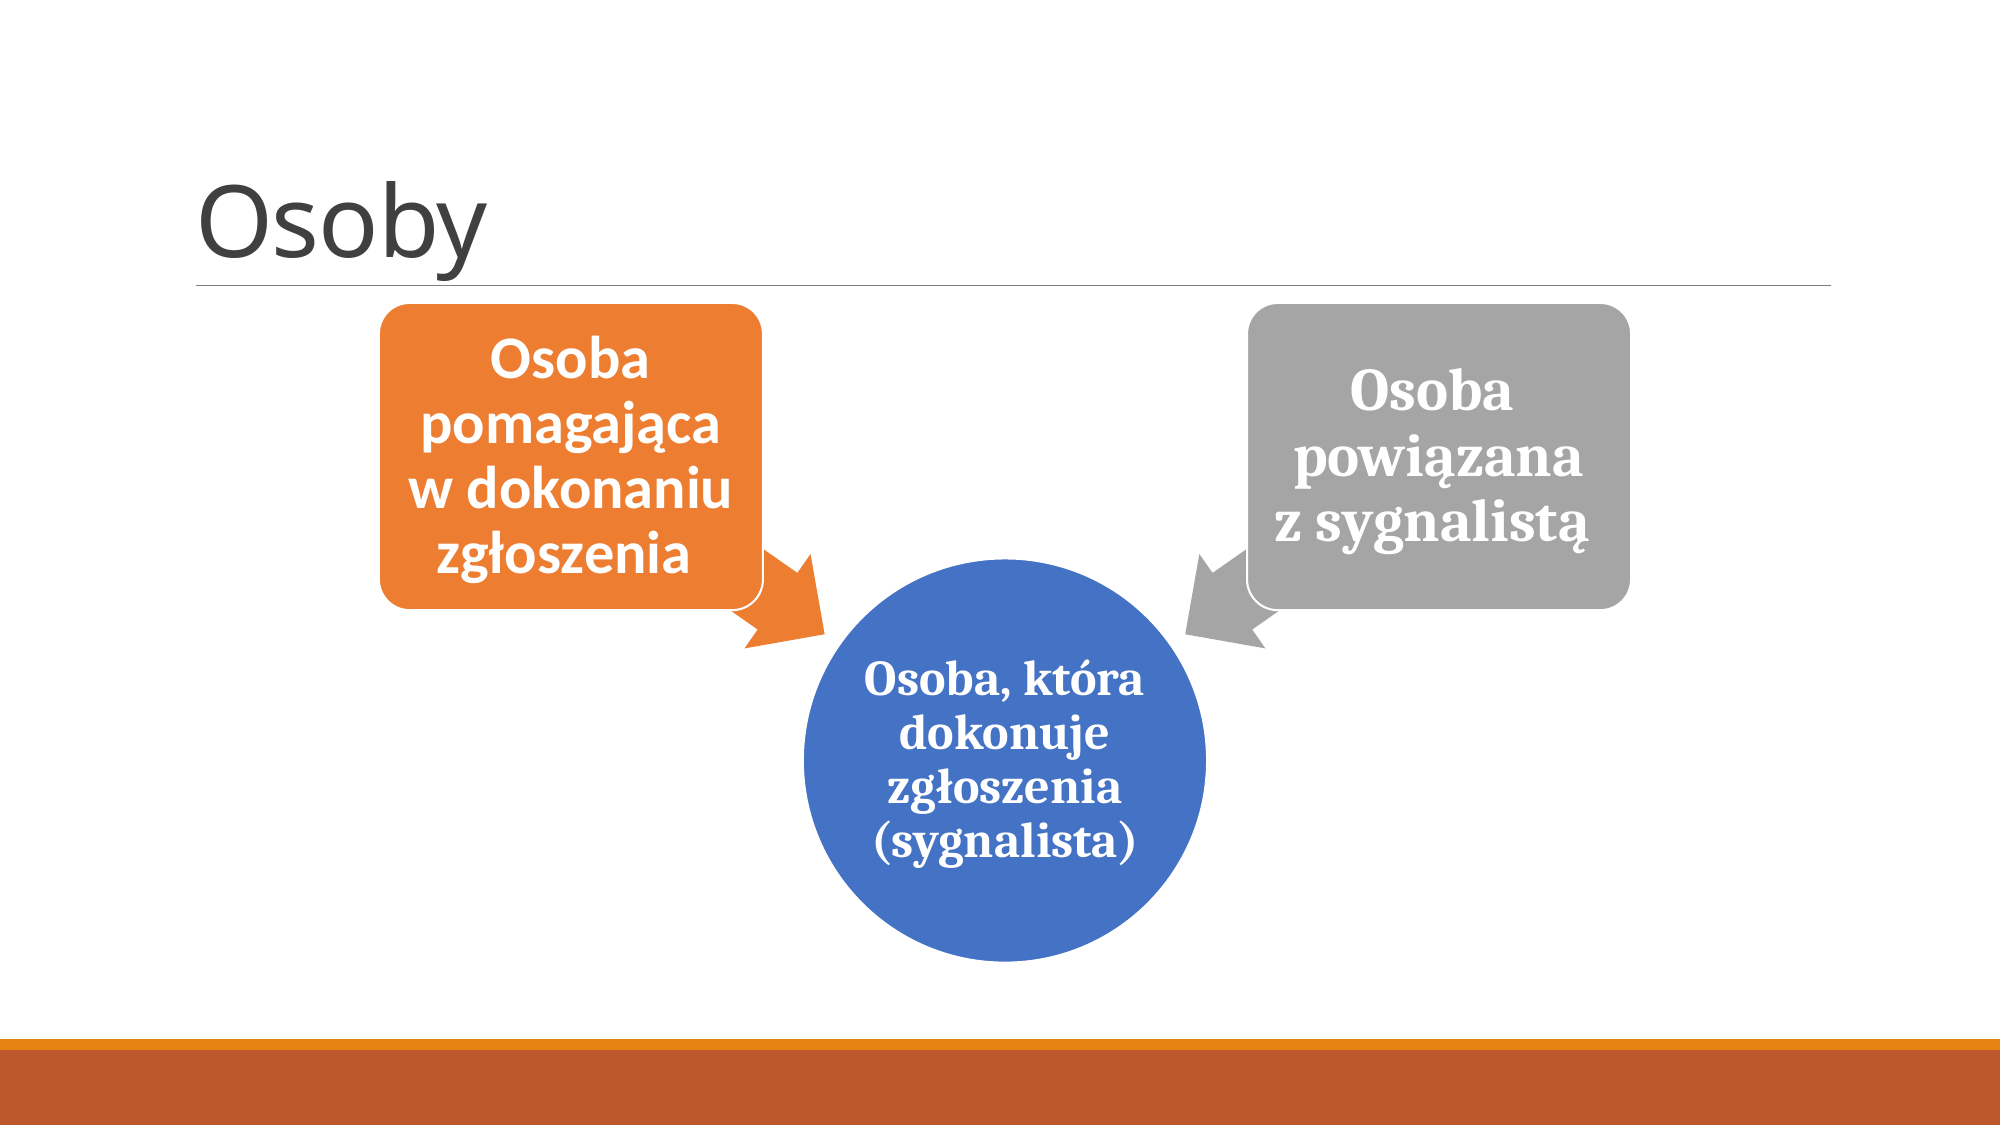

# Osoby
Osoba pomagająca w dokonaniu zgłoszenia
Osoba powiązana z sygnalistą
Osoba, która dokonuje zgłoszenia (sygnalista)